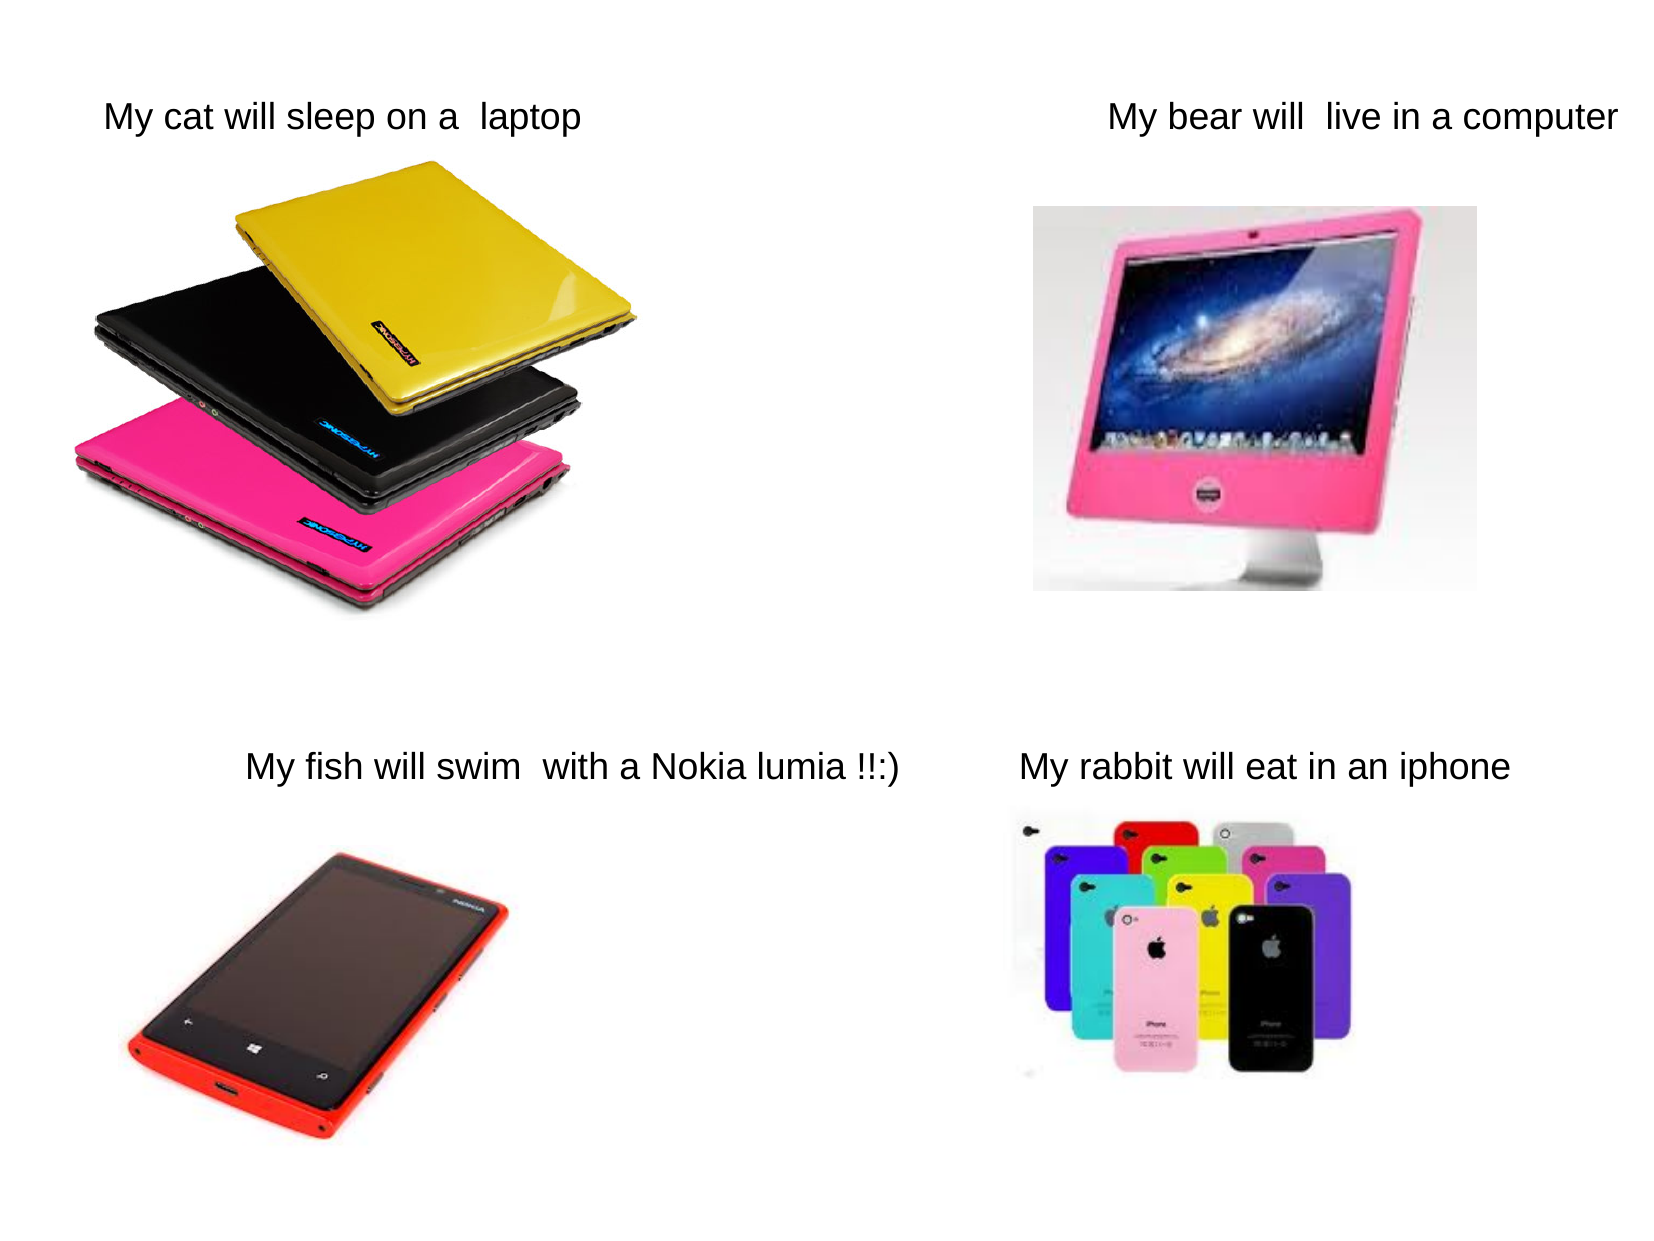

My cat will sleep on a laptop
My bear will live in a computer
My fish will swim with a Nokia lumia !!:)
My rabbit will eat in an iphone